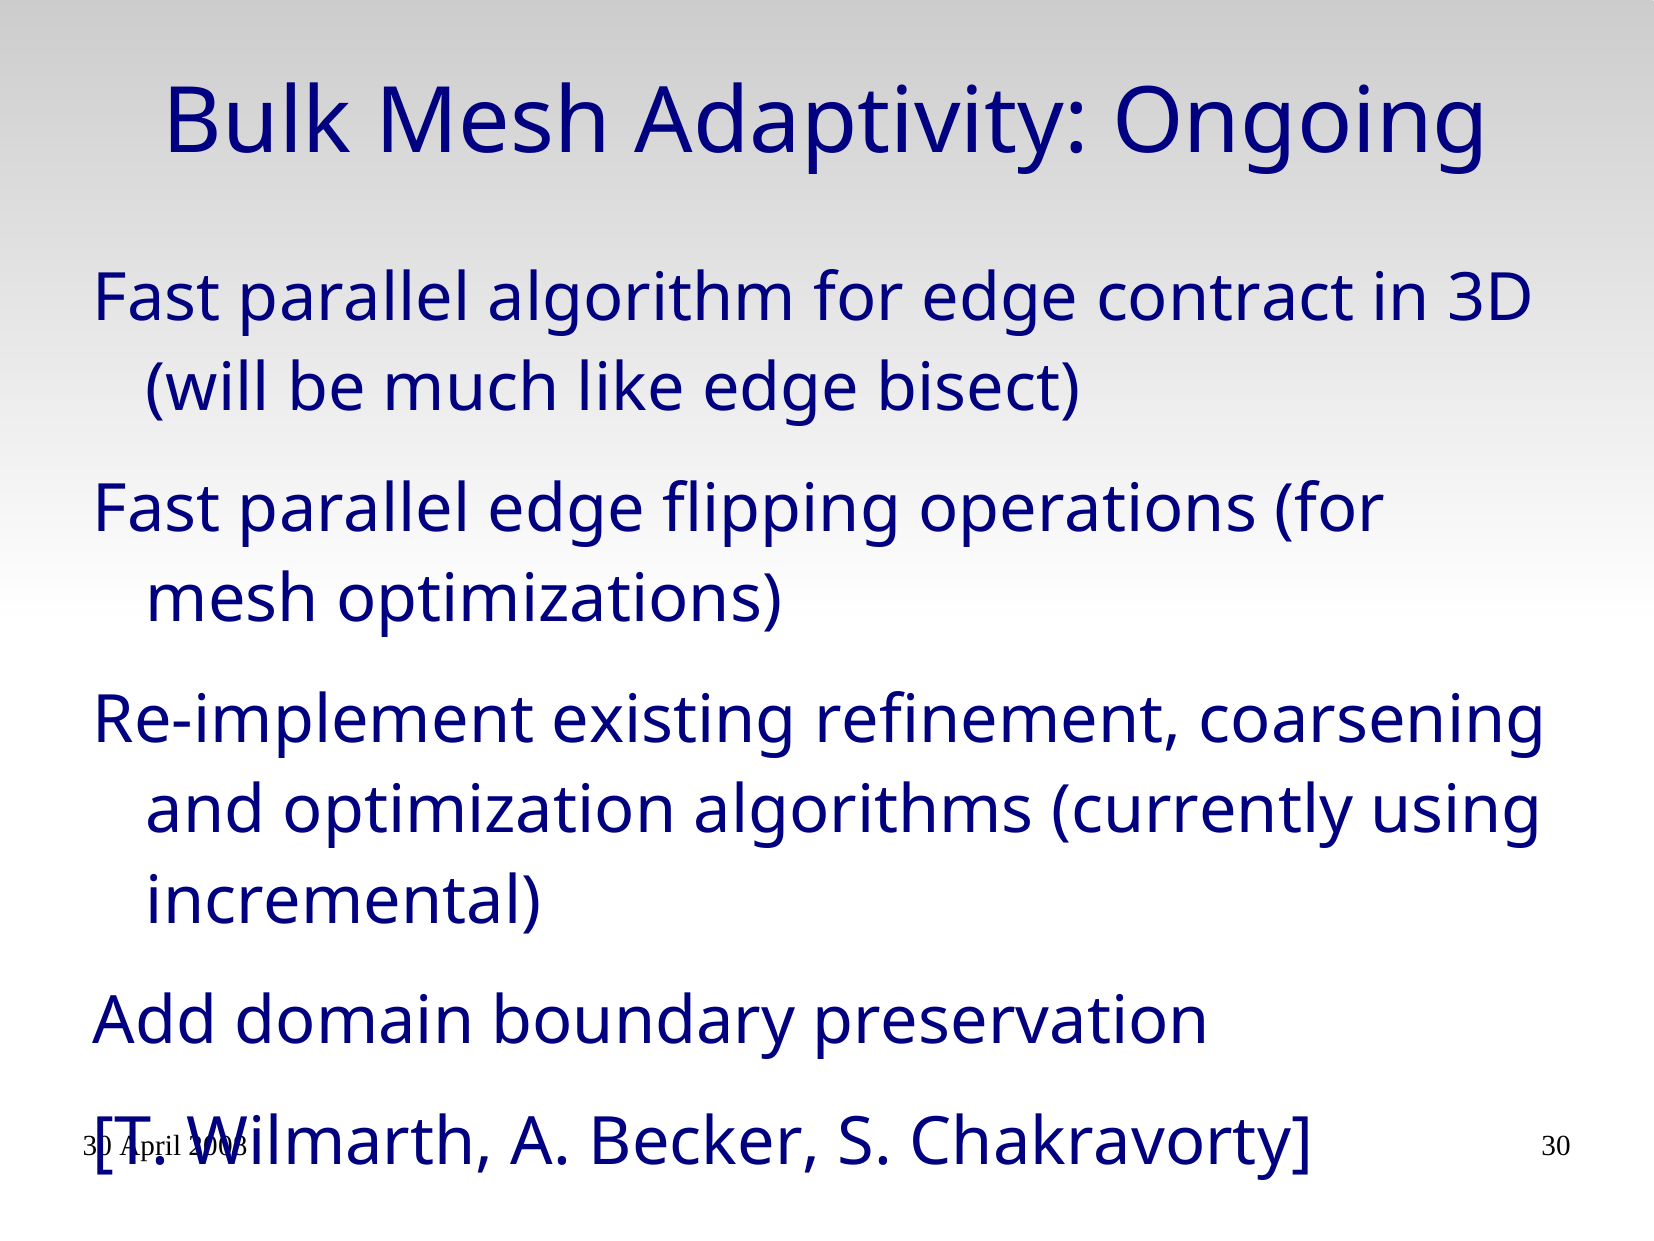

# Bulk Mesh Adaptivity: Ongoing
Fast parallel algorithm for edge contract in 3D (will be much like edge bisect)
Fast parallel edge flipping operations (for mesh optimizations)
Re-implement existing refinement, coarsening and optimization algorithms (currently using incremental)
Add domain boundary preservation
[T. Wilmarth, A. Becker, S. Chakravorty]
30 April 2008
30